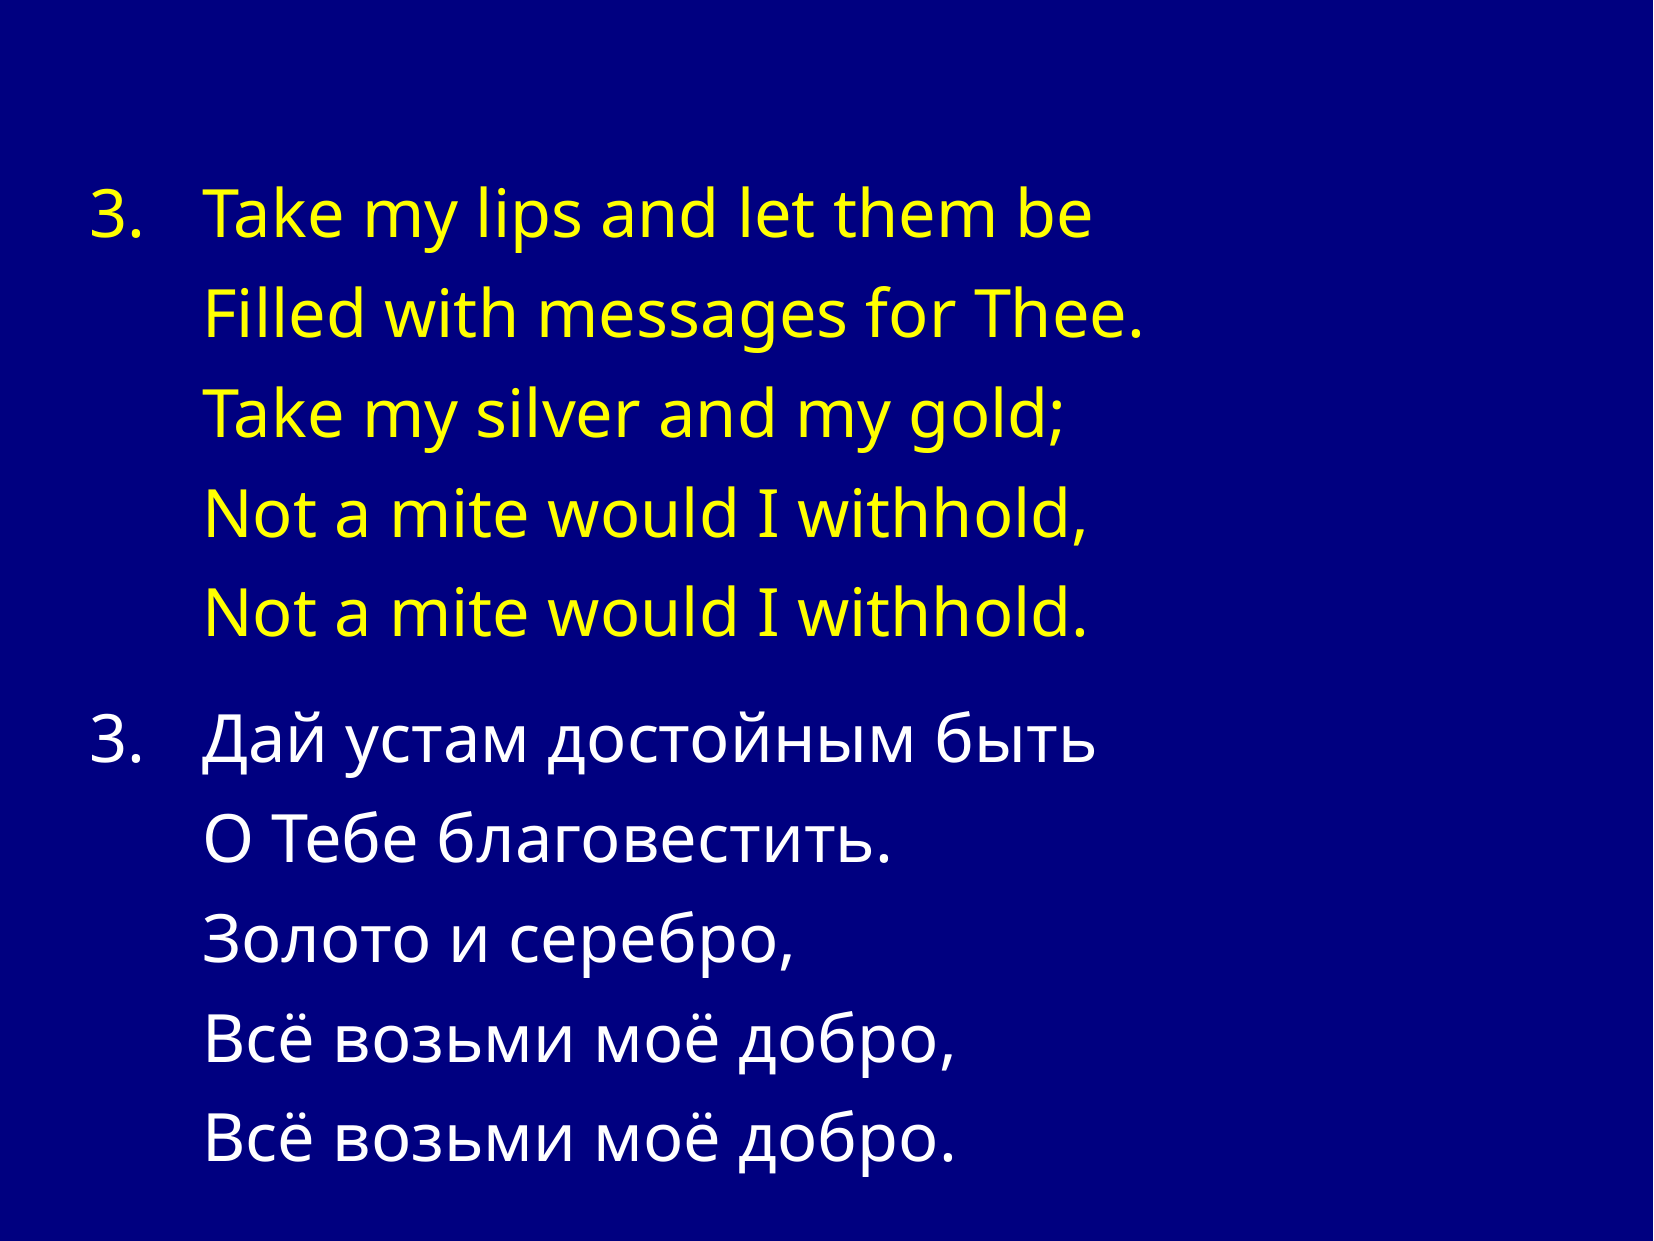

3.	Take my lips and let them be
	Filled with messages for Thee.
	Take my silver and my gold;
	Not a mite would I withhold,
	Not a mite would I withhold.
3.	Дай устам достойным быть
	О Тебе благовестить.
	Золото и серебро,
	Всё возьми моё добро,
	Всё возьми моё добро.